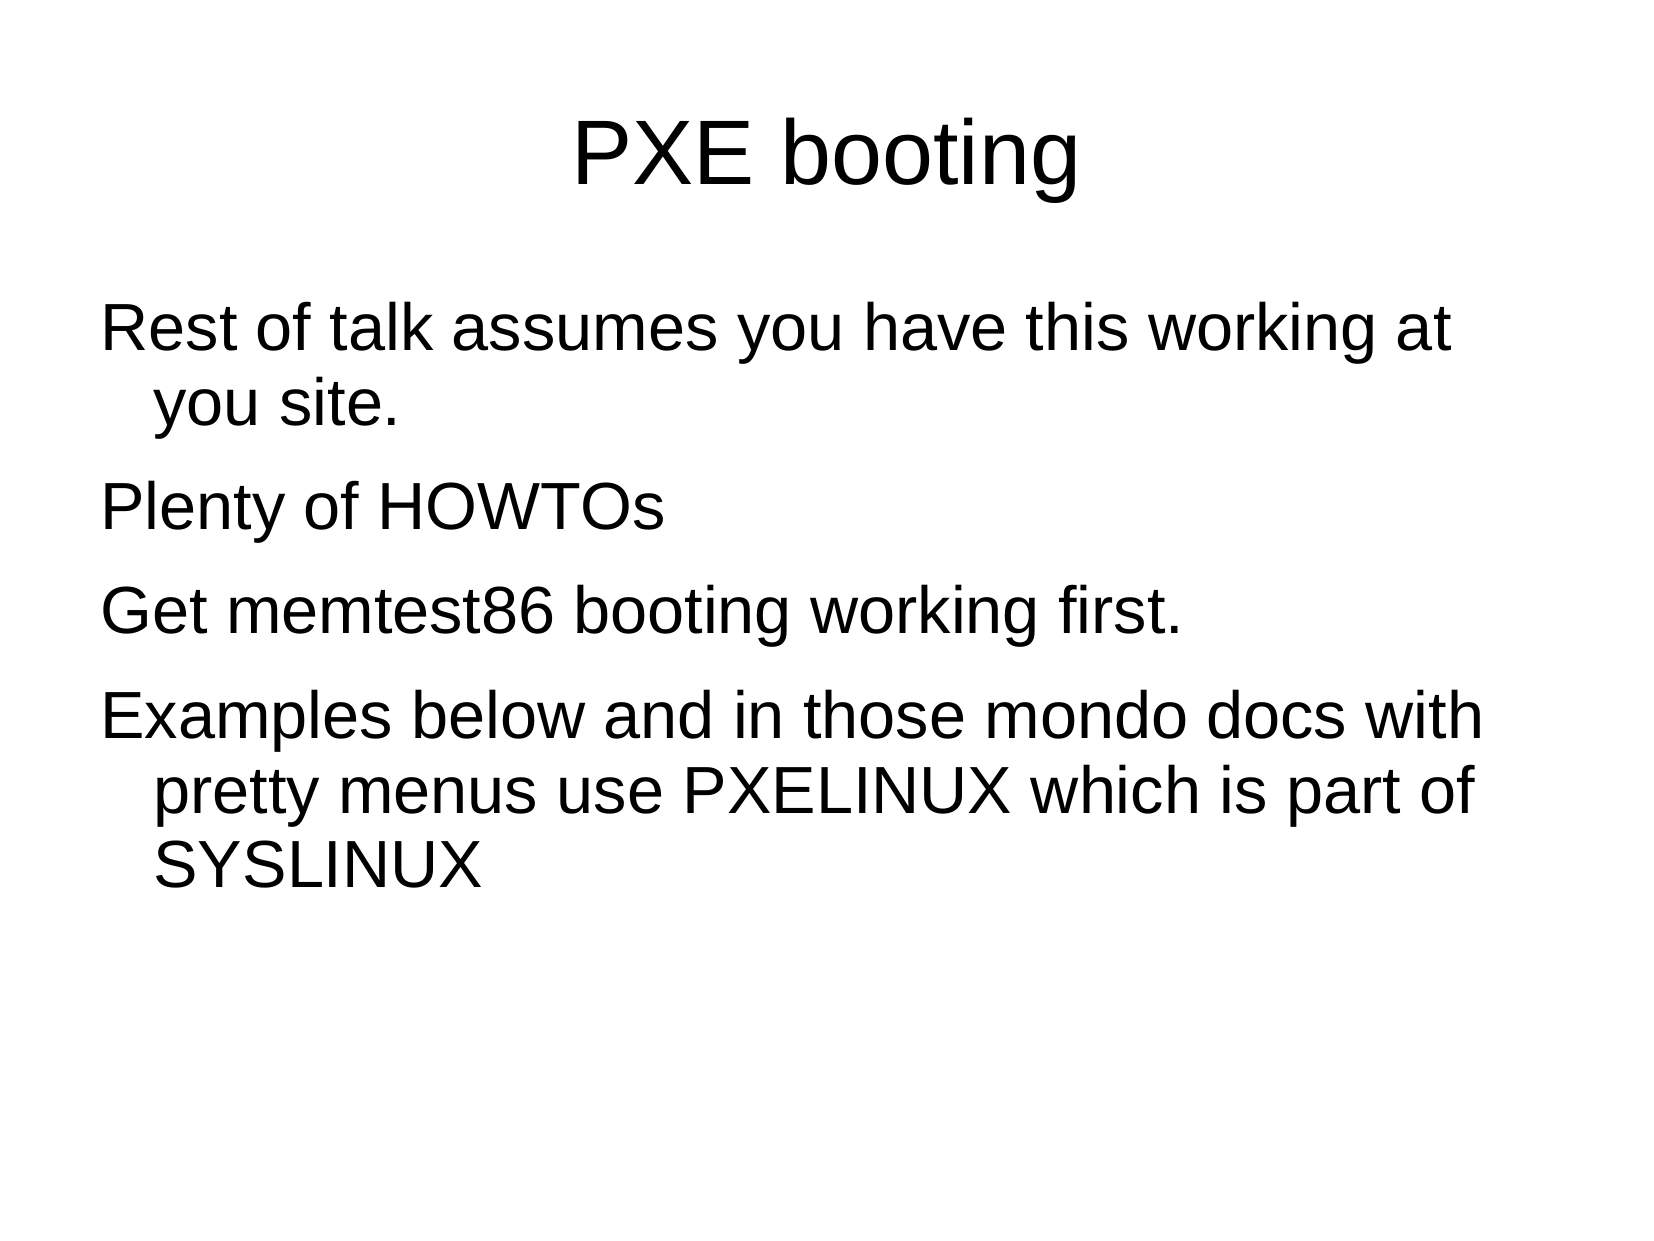

# PXE booting
Rest of talk assumes you have this working at you site.
Plenty of HOWTOs
Get memtest86 booting working first.
Examples below and in those mondo docs with pretty menus use PXELINUX which is part of SYSLINUX